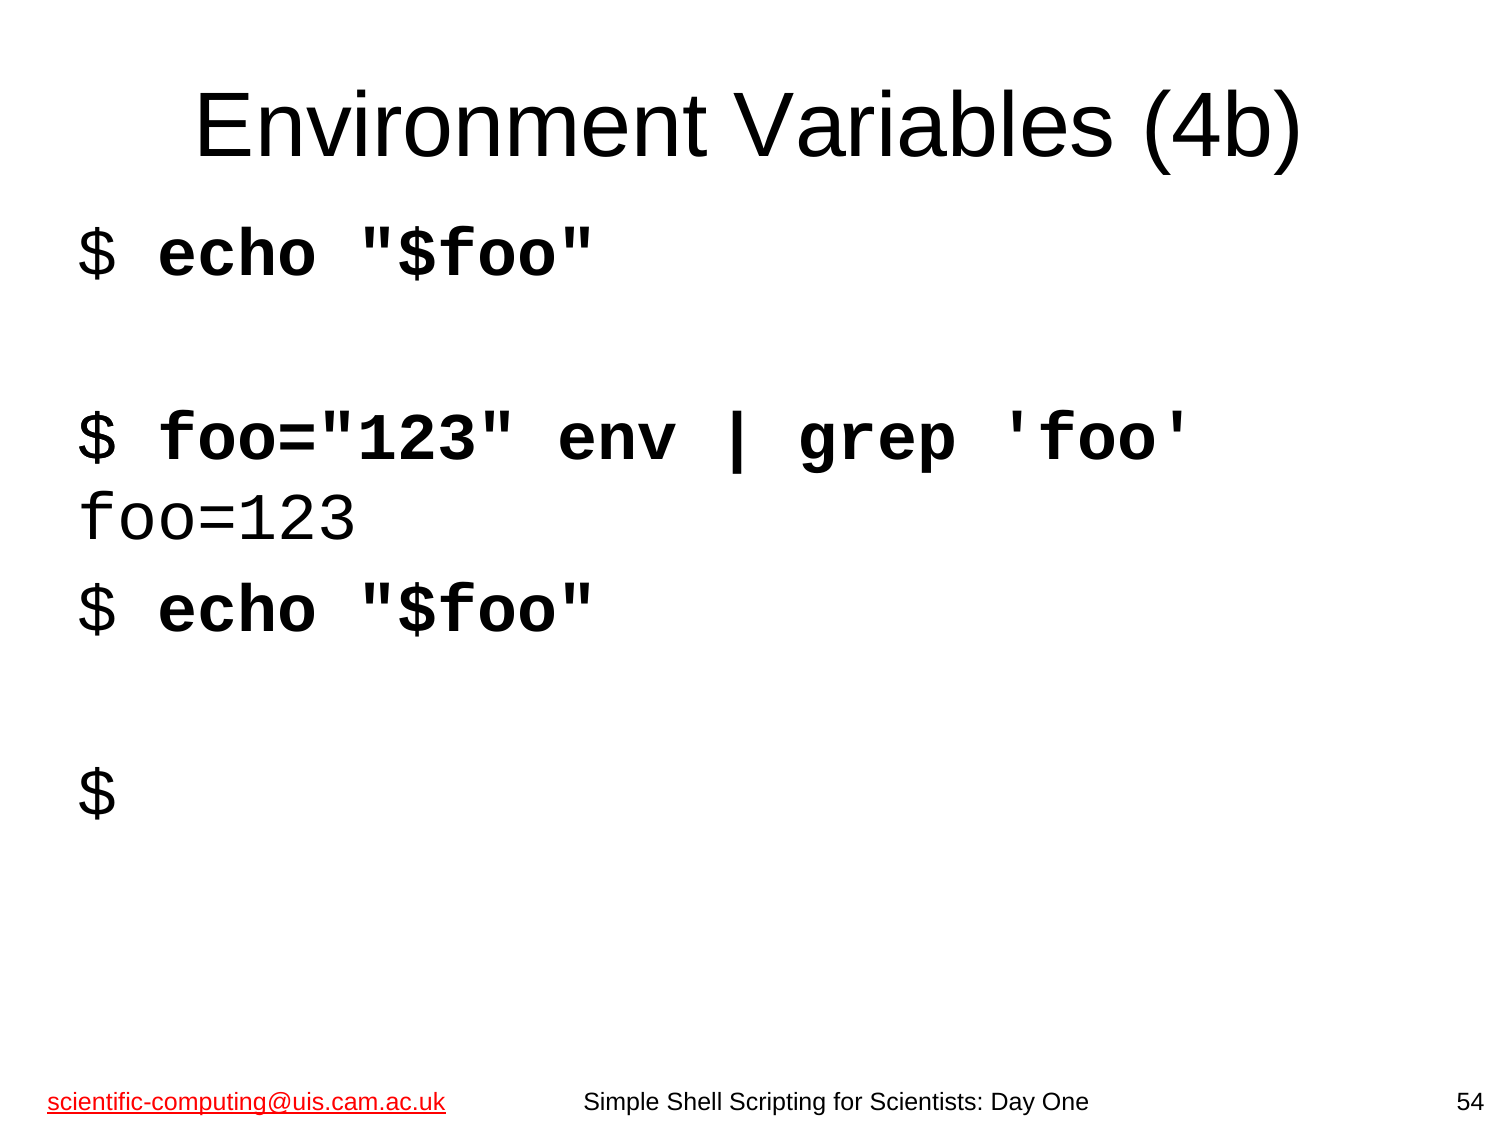

# Environment Variables (4b)
$ echo "$foo"
$
$ foo="123" env | grep 'foo'
foo=123
$ echo "$foo"
$
escience-support@ucs.cam.ac.uk	Simple Shell Scripting for Scientists: Day One
54